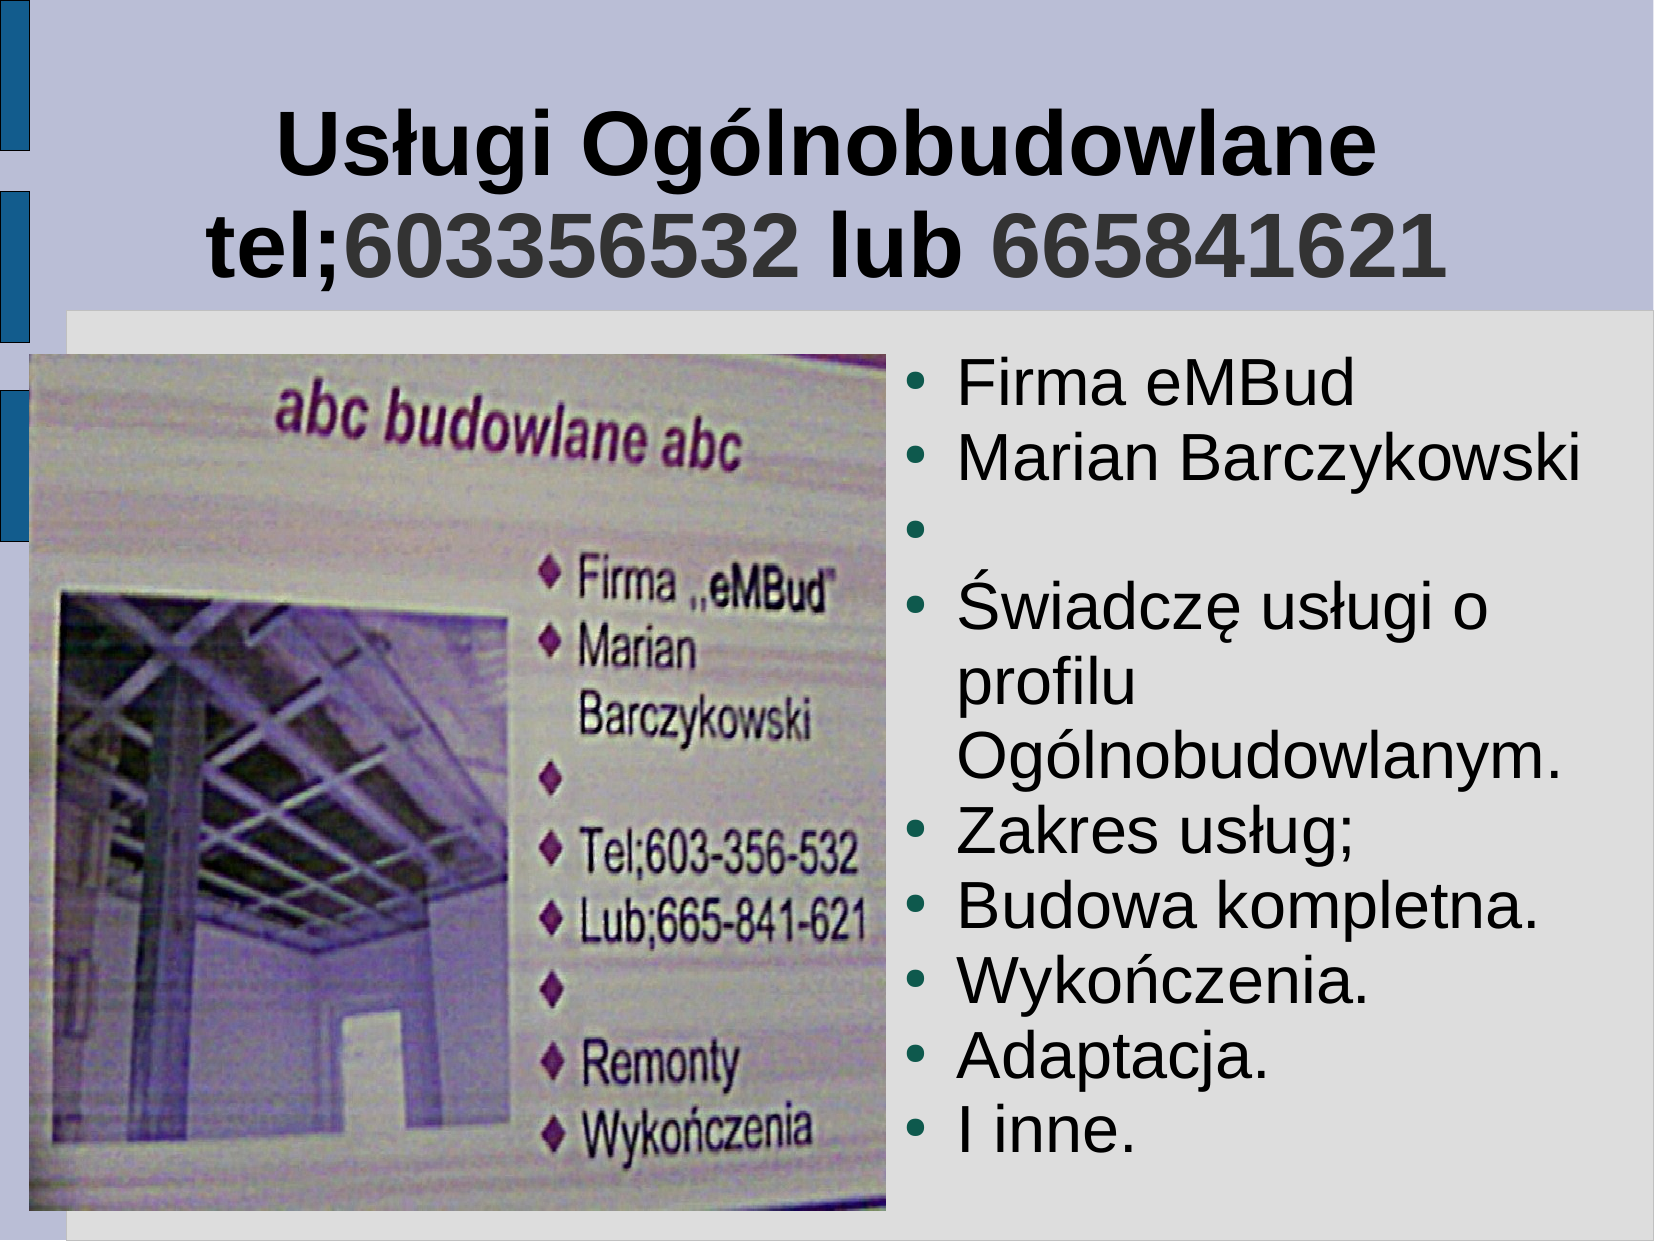

# Usługi Ogólnobudowlane tel;603356532 lub 665841621
Firma eMBud
Marian Barczykowski
Świadczę usługi o profilu Ogólnobudowlanym.
Zakres usług;
Budowa kompletna.
Wykończenia.
Adaptacja.
I inne.